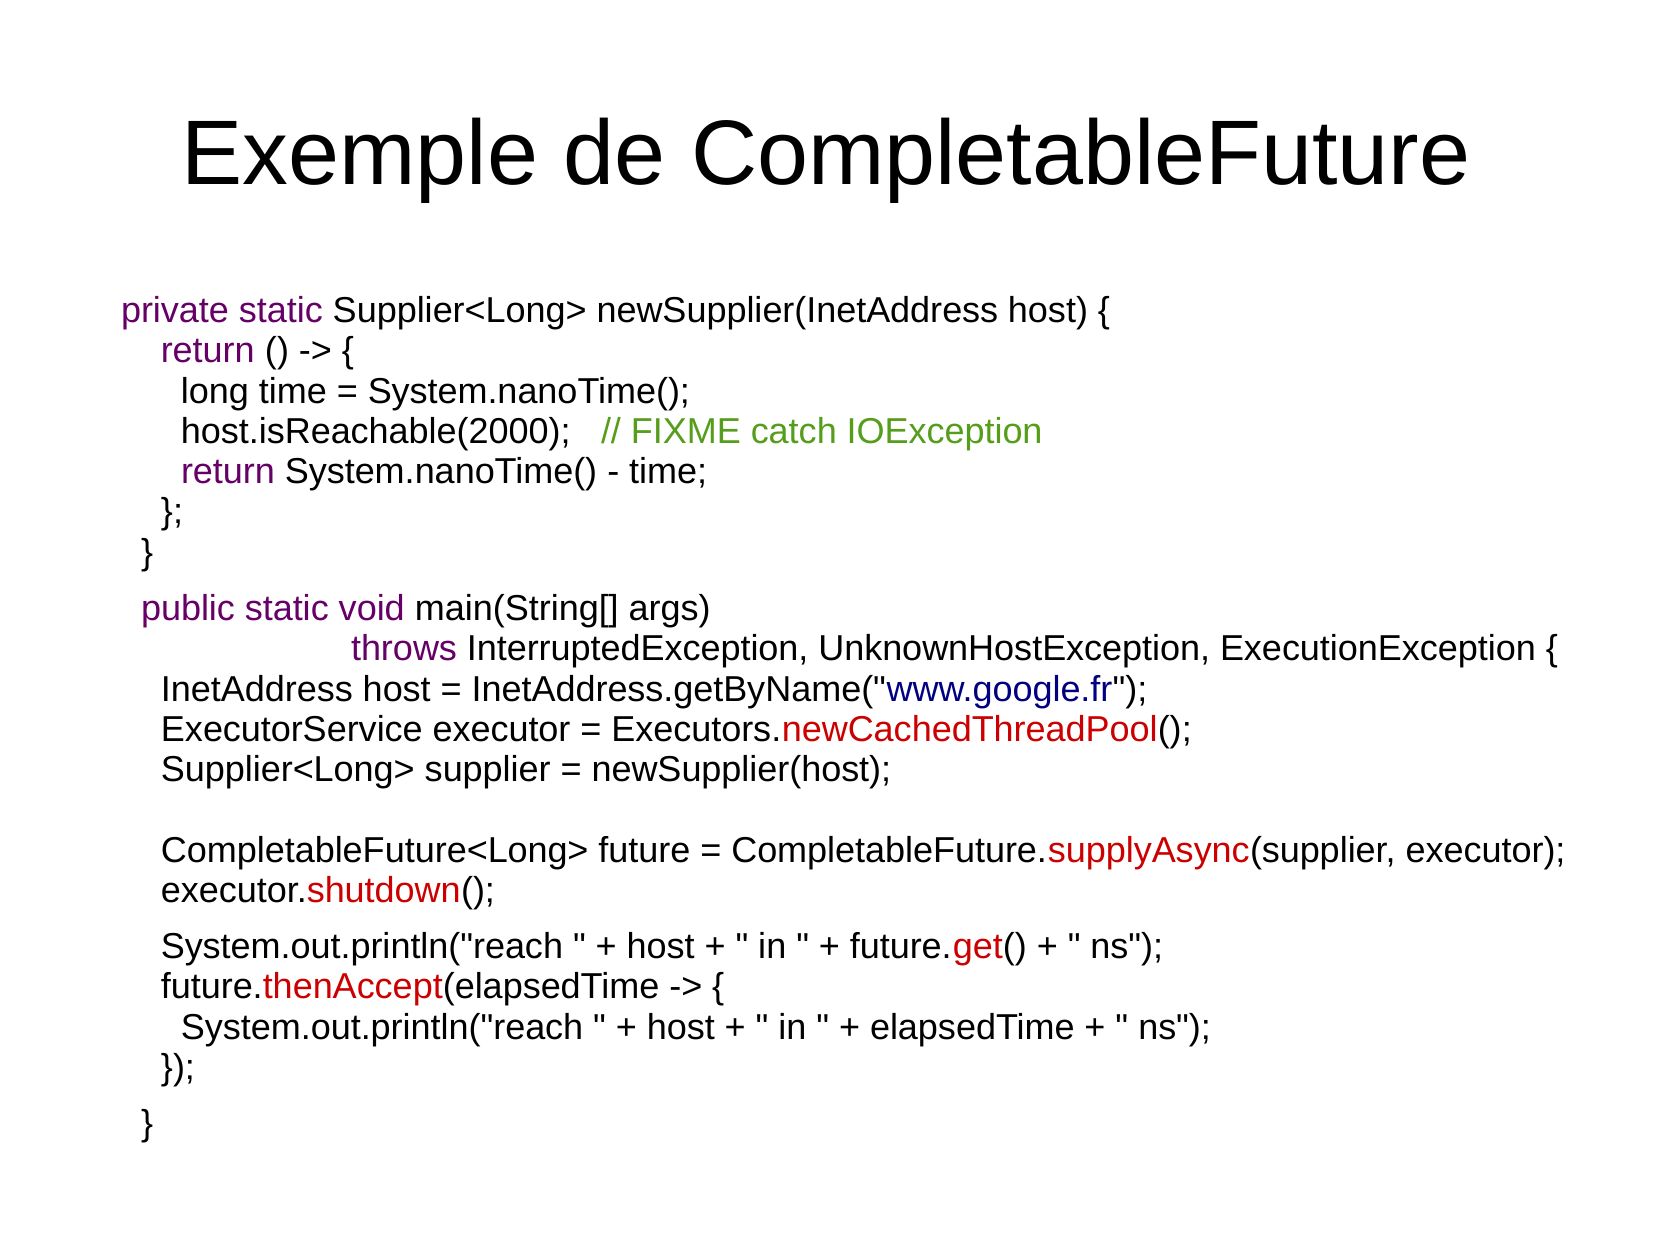

# Exemple de CompletableFuture
private static Supplier<Long> newSupplier(InetAddress host) {
 return () -> {
 long time = System.nanoTime();
 host.isReachable(2000); // FIXME catch IOException
 return System.nanoTime() - time;
 };
 }
 public static void main(String[] args)
 throws InterruptedException, UnknownHostException, ExecutionException {
 InetAddress host = InetAddress.getByName("www.google.fr");
 ExecutorService executor = Executors.newCachedThreadPool();
 Supplier<Long> supplier = newSupplier(host);
 CompletableFuture<Long> future = CompletableFuture.supplyAsync(supplier, executor);
 executor.shutdown();
 System.out.println("reach " + host + " in " + future.get() + " ns");
 future.thenAccept(elapsedTime -> {
 System.out.println("reach " + host + " in " + elapsedTime + " ns");
 });
 }